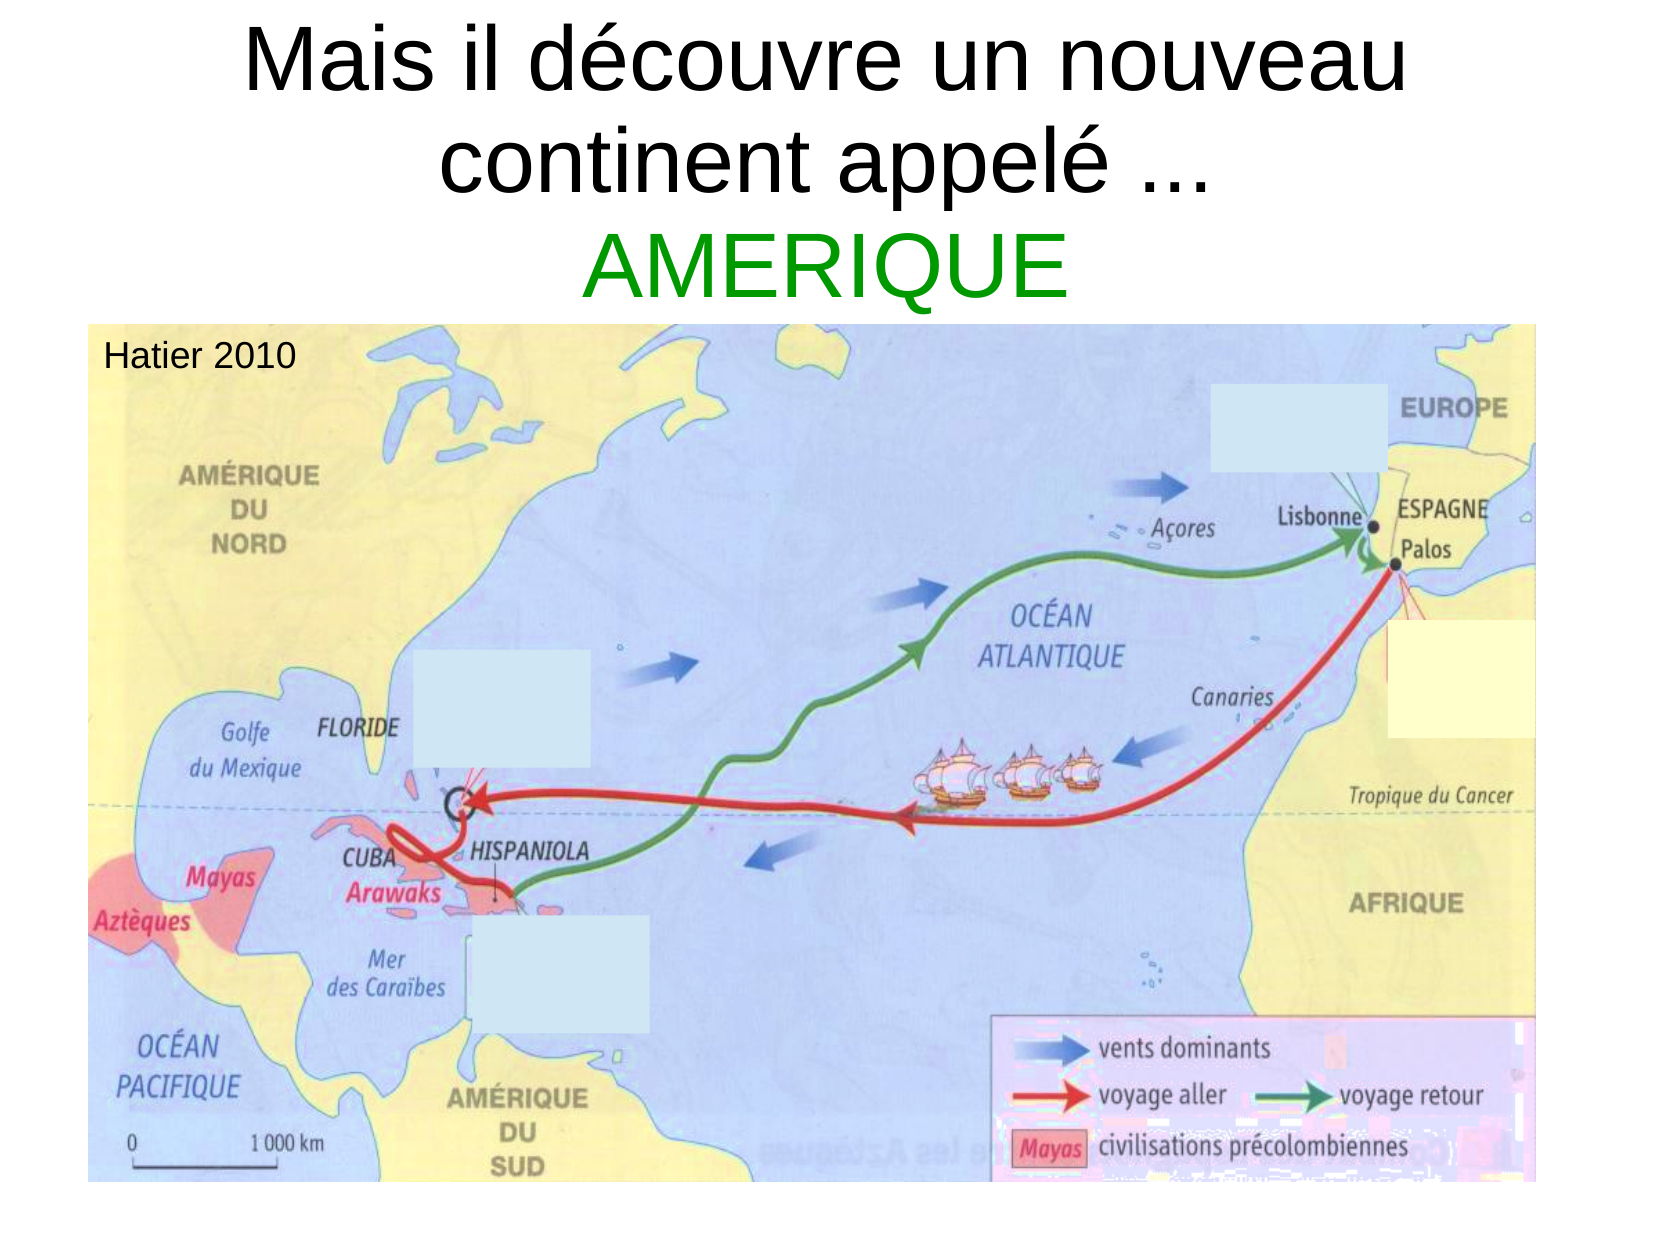

Mais il découvre un nouveau continent appelé ...
AMERIQUE
Hatier 2010